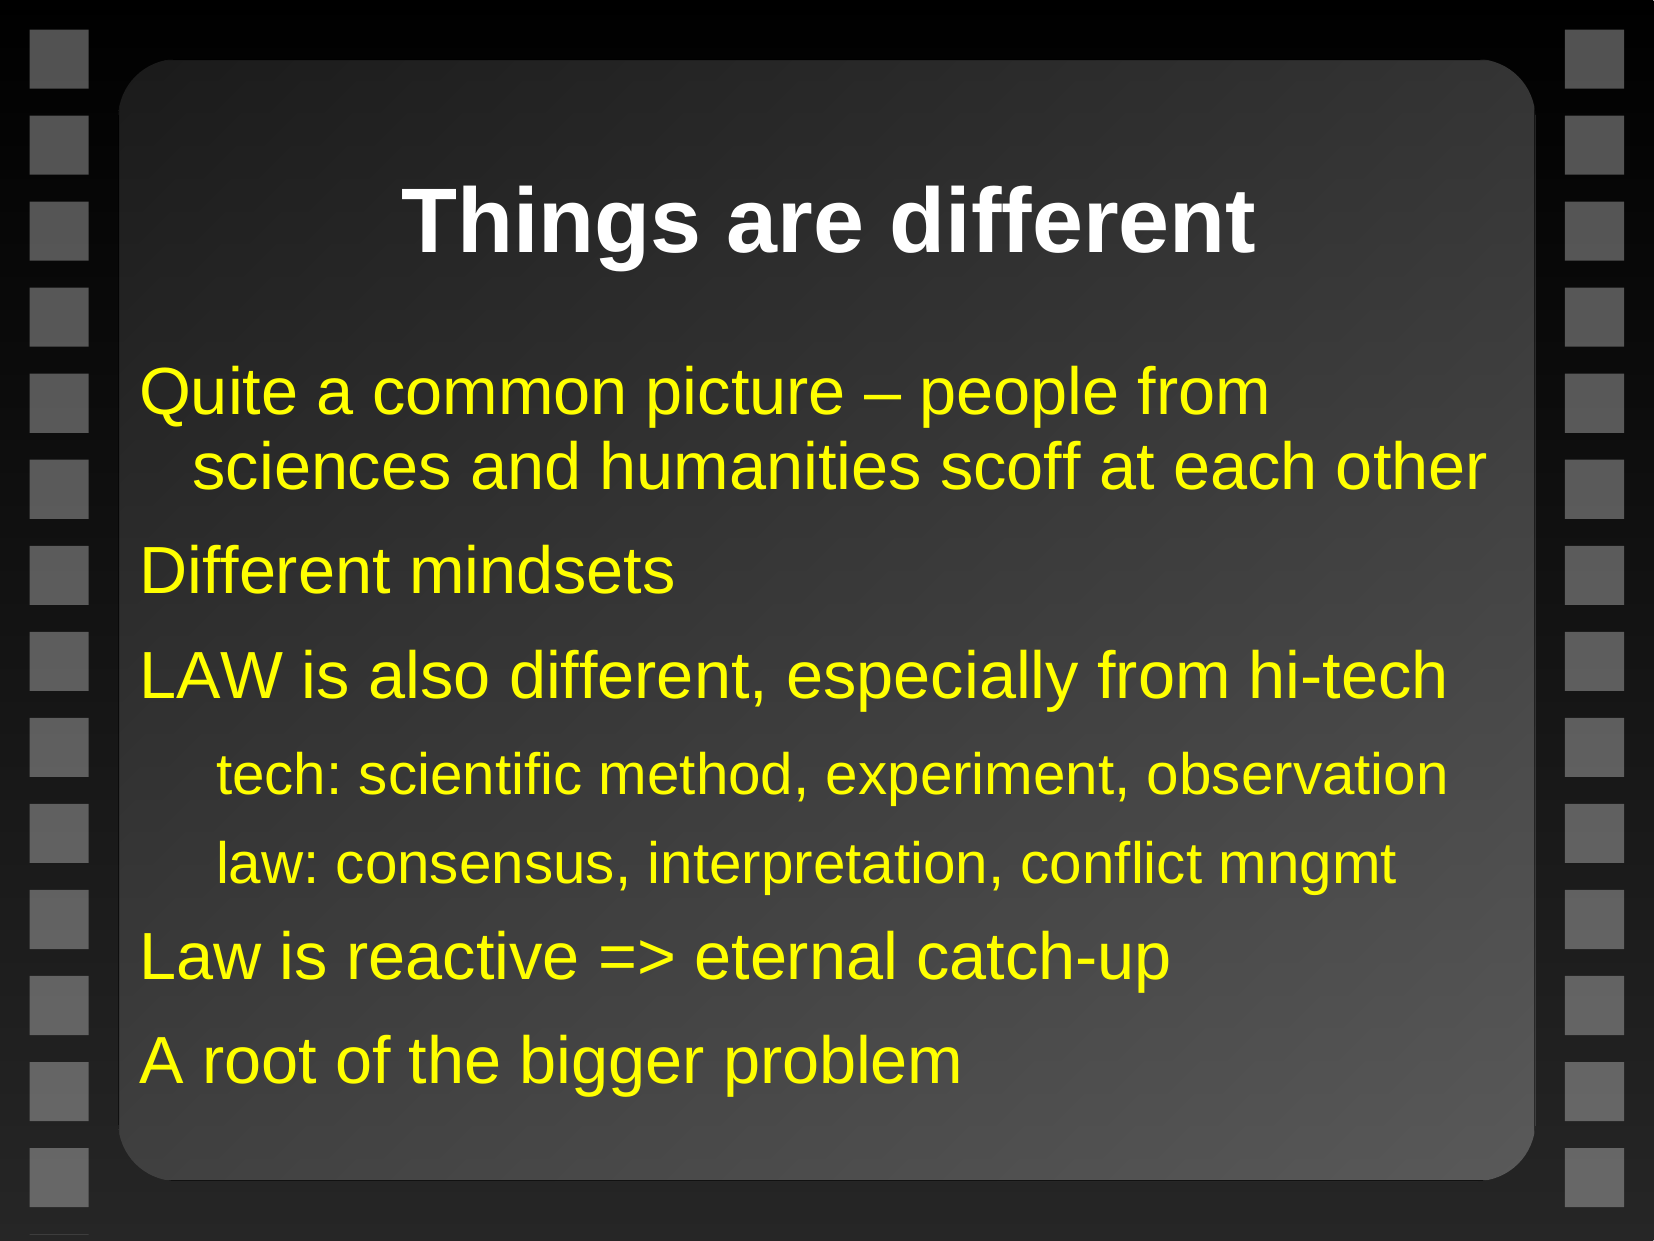

# Things are different
Quite a common picture – people from sciences and humanities scoff at each other
Different mindsets
LAW is also different, especially from hi-tech
tech: scientific method, experiment, observation
law: consensus, interpretation, conflict mngmt
Law is reactive => eternal catch-up
A root of the bigger problem